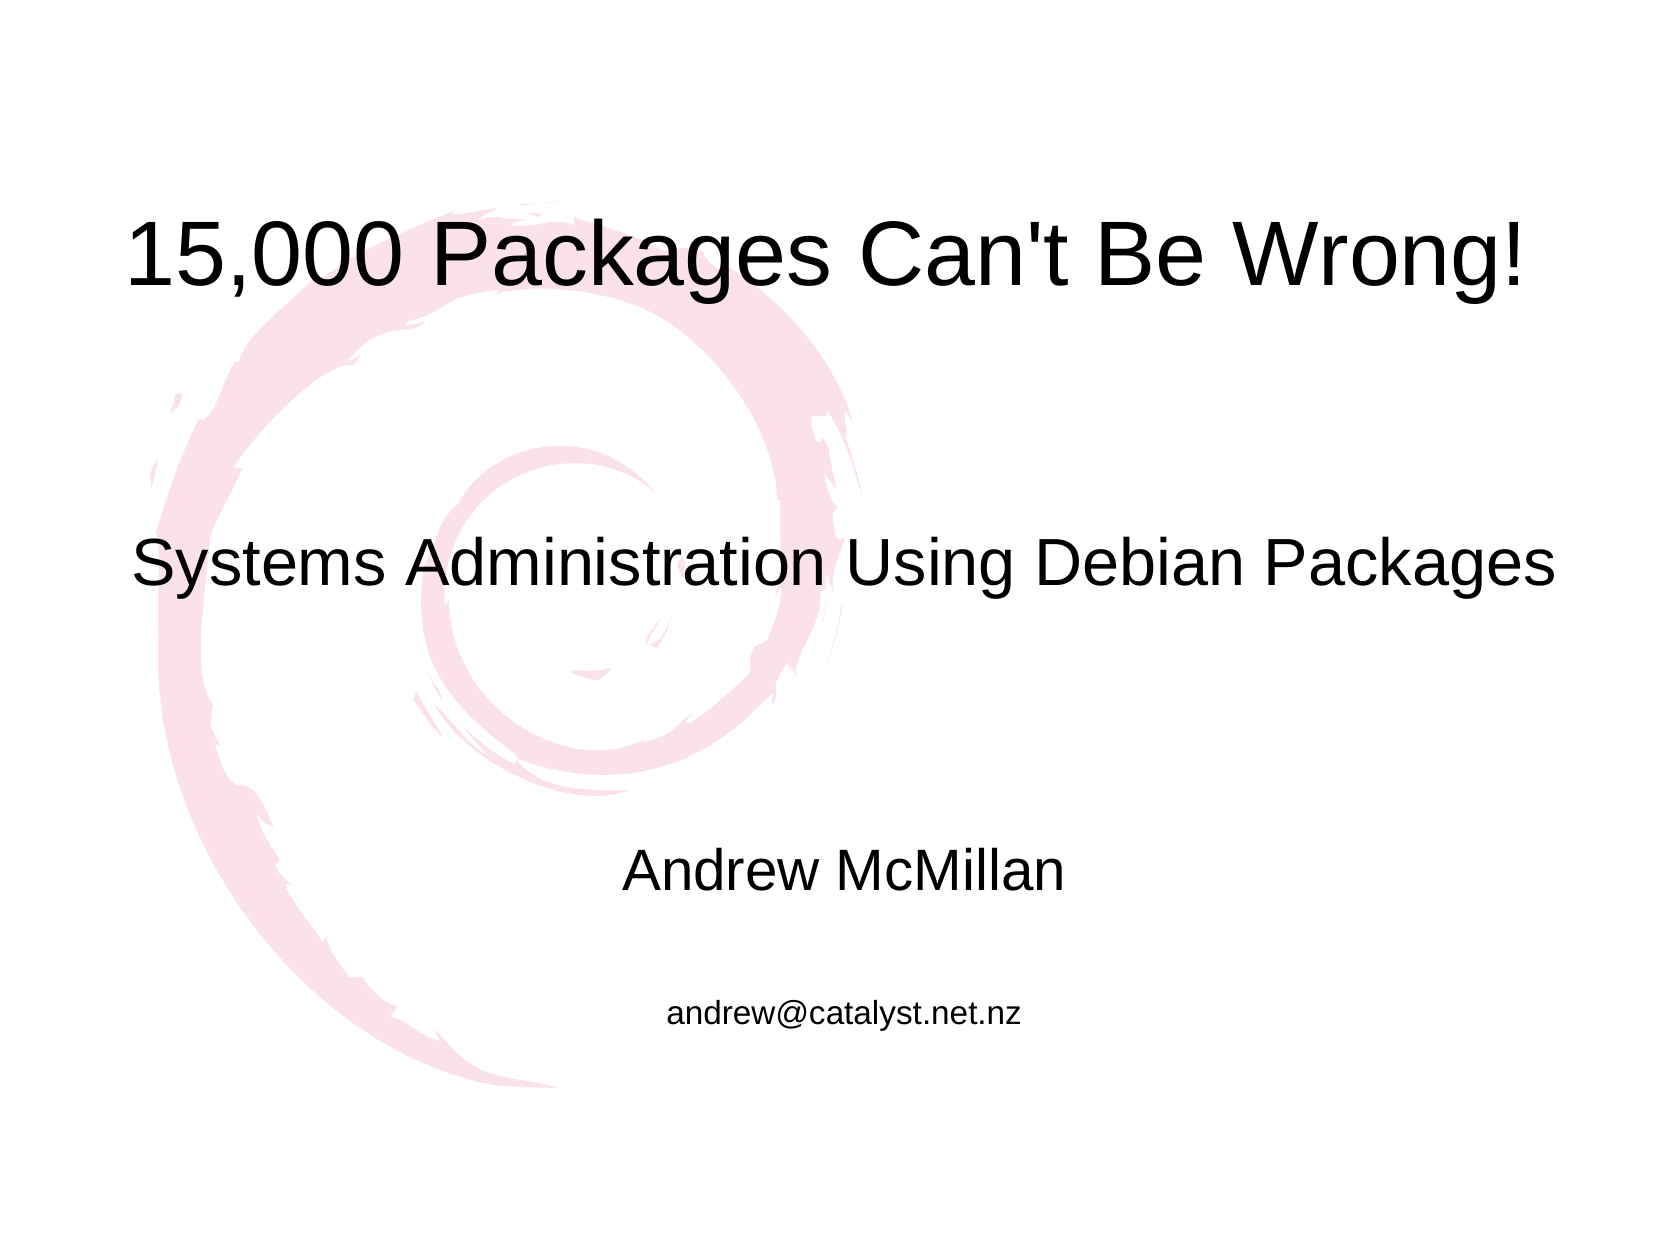

# 15,000 Packages Can't Be Wrong!
Systems Administration Using Debian Packages
Andrew McMillan
andrew@catalyst.net.nz